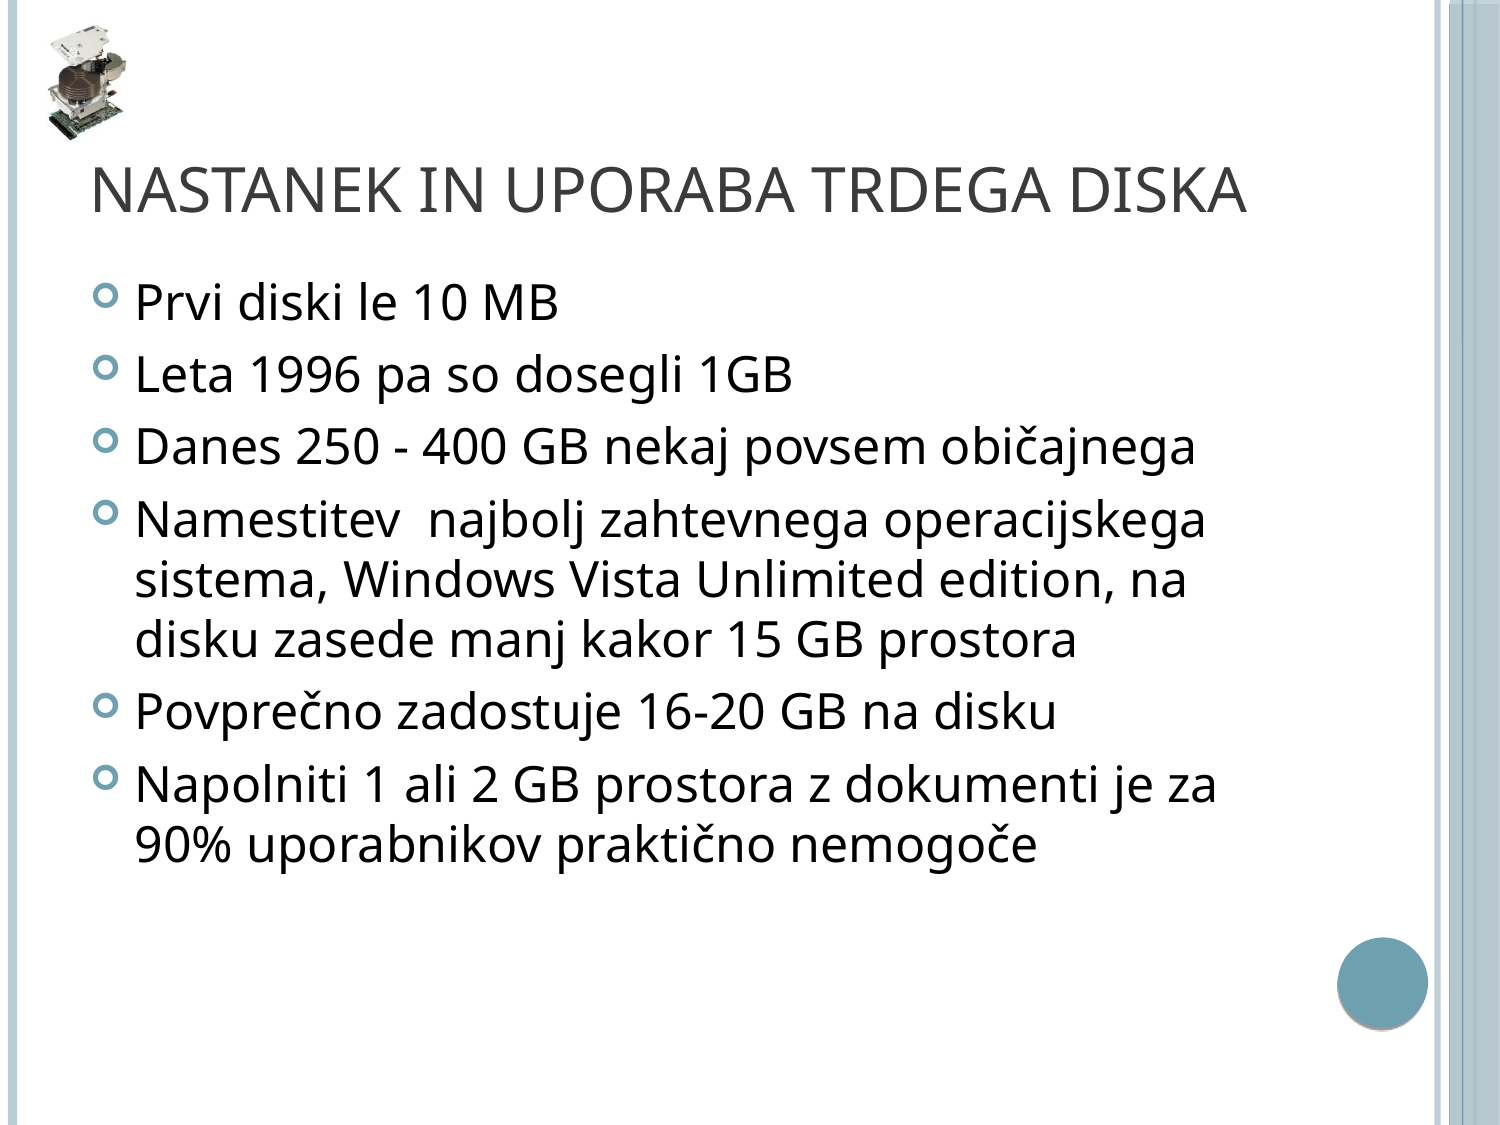

# Nastanek in uporaba trdega diska
Prvi diski le 10 MB
Leta 1996 pa so dosegli 1GB
Danes 250 - 400 GB nekaj povsem običajnega
Namestitev najbolj zahtevnega operacijskega sistema, Windows Vista Unlimited edition, na disku zasede manj kakor 15 GB prostora
Povprečno zadostuje 16-20 GB na disku
Napolniti 1 ali 2 GB prostora z dokumenti je za 90% uporabnikov praktično nemogoče